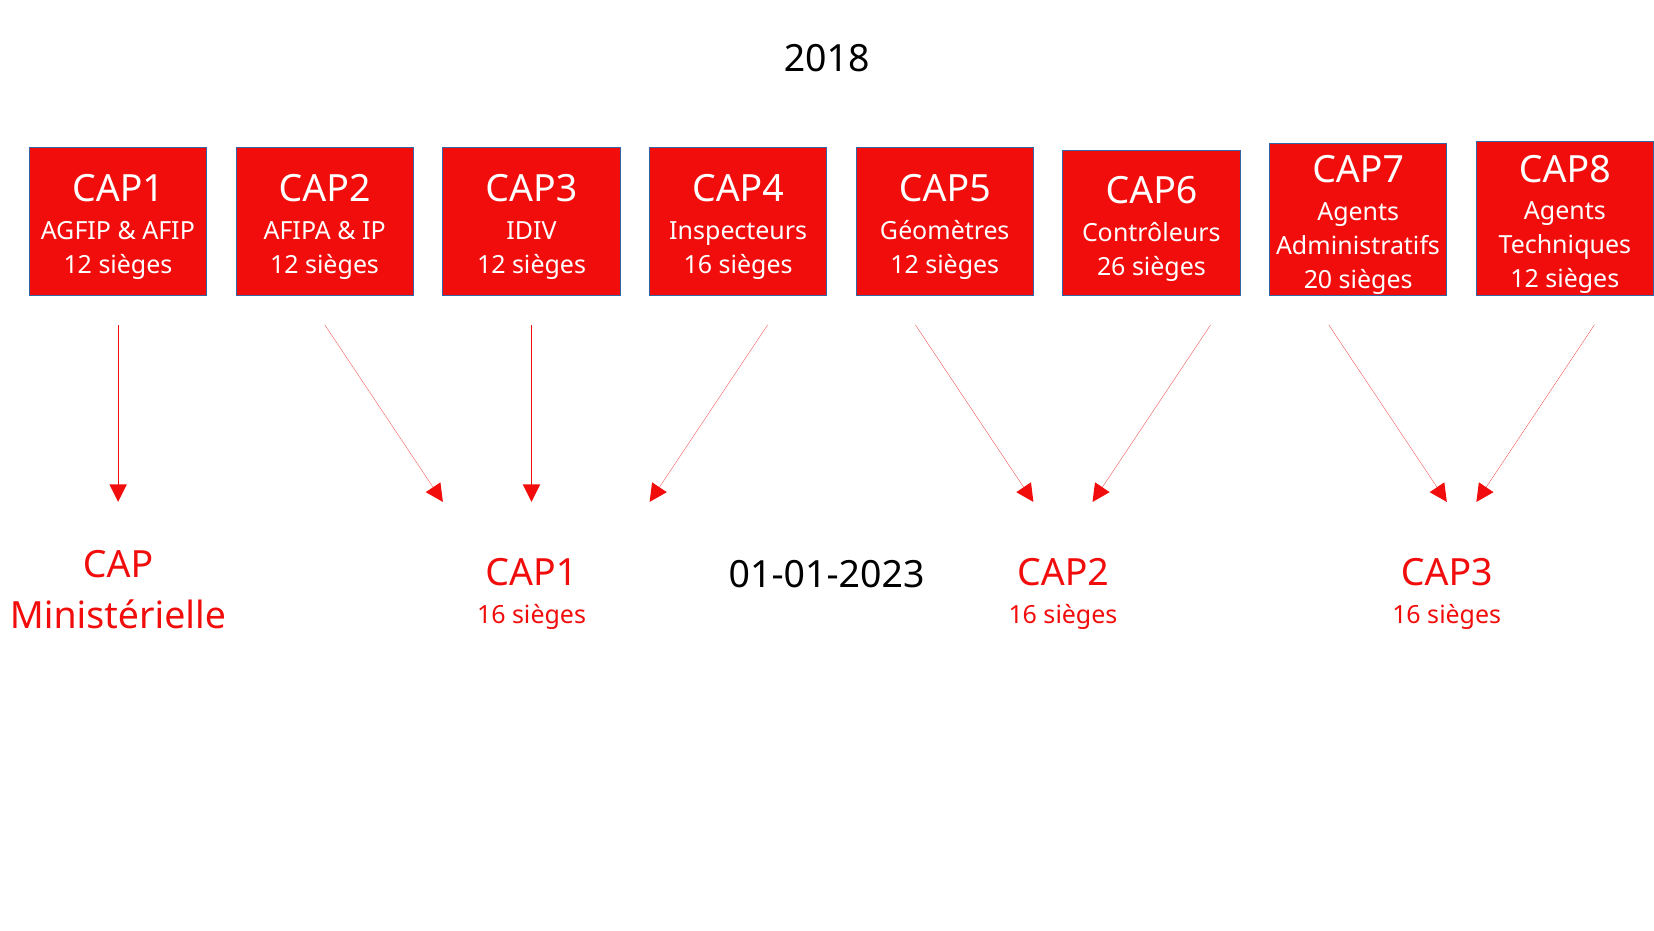

2018
CAP8
Agents
Techniques
12 sièges
CAP7
Agents
Administratifs
20 sièges
CAP1
AGFIP & AFIP
12 sièges
CAP2
AFIPA & IP
12 sièges
CAP3
IDIV
12 sièges
CAP4
Inspecteurs
16 sièges
CAP5
Géomètres
12 sièges
CAP6
Contrôleurs
26 sièges
CAP
Ministérielle
CAP1
16 sièges
01-01-2023
CAP2
16 sièges
CAP3
16 sièges